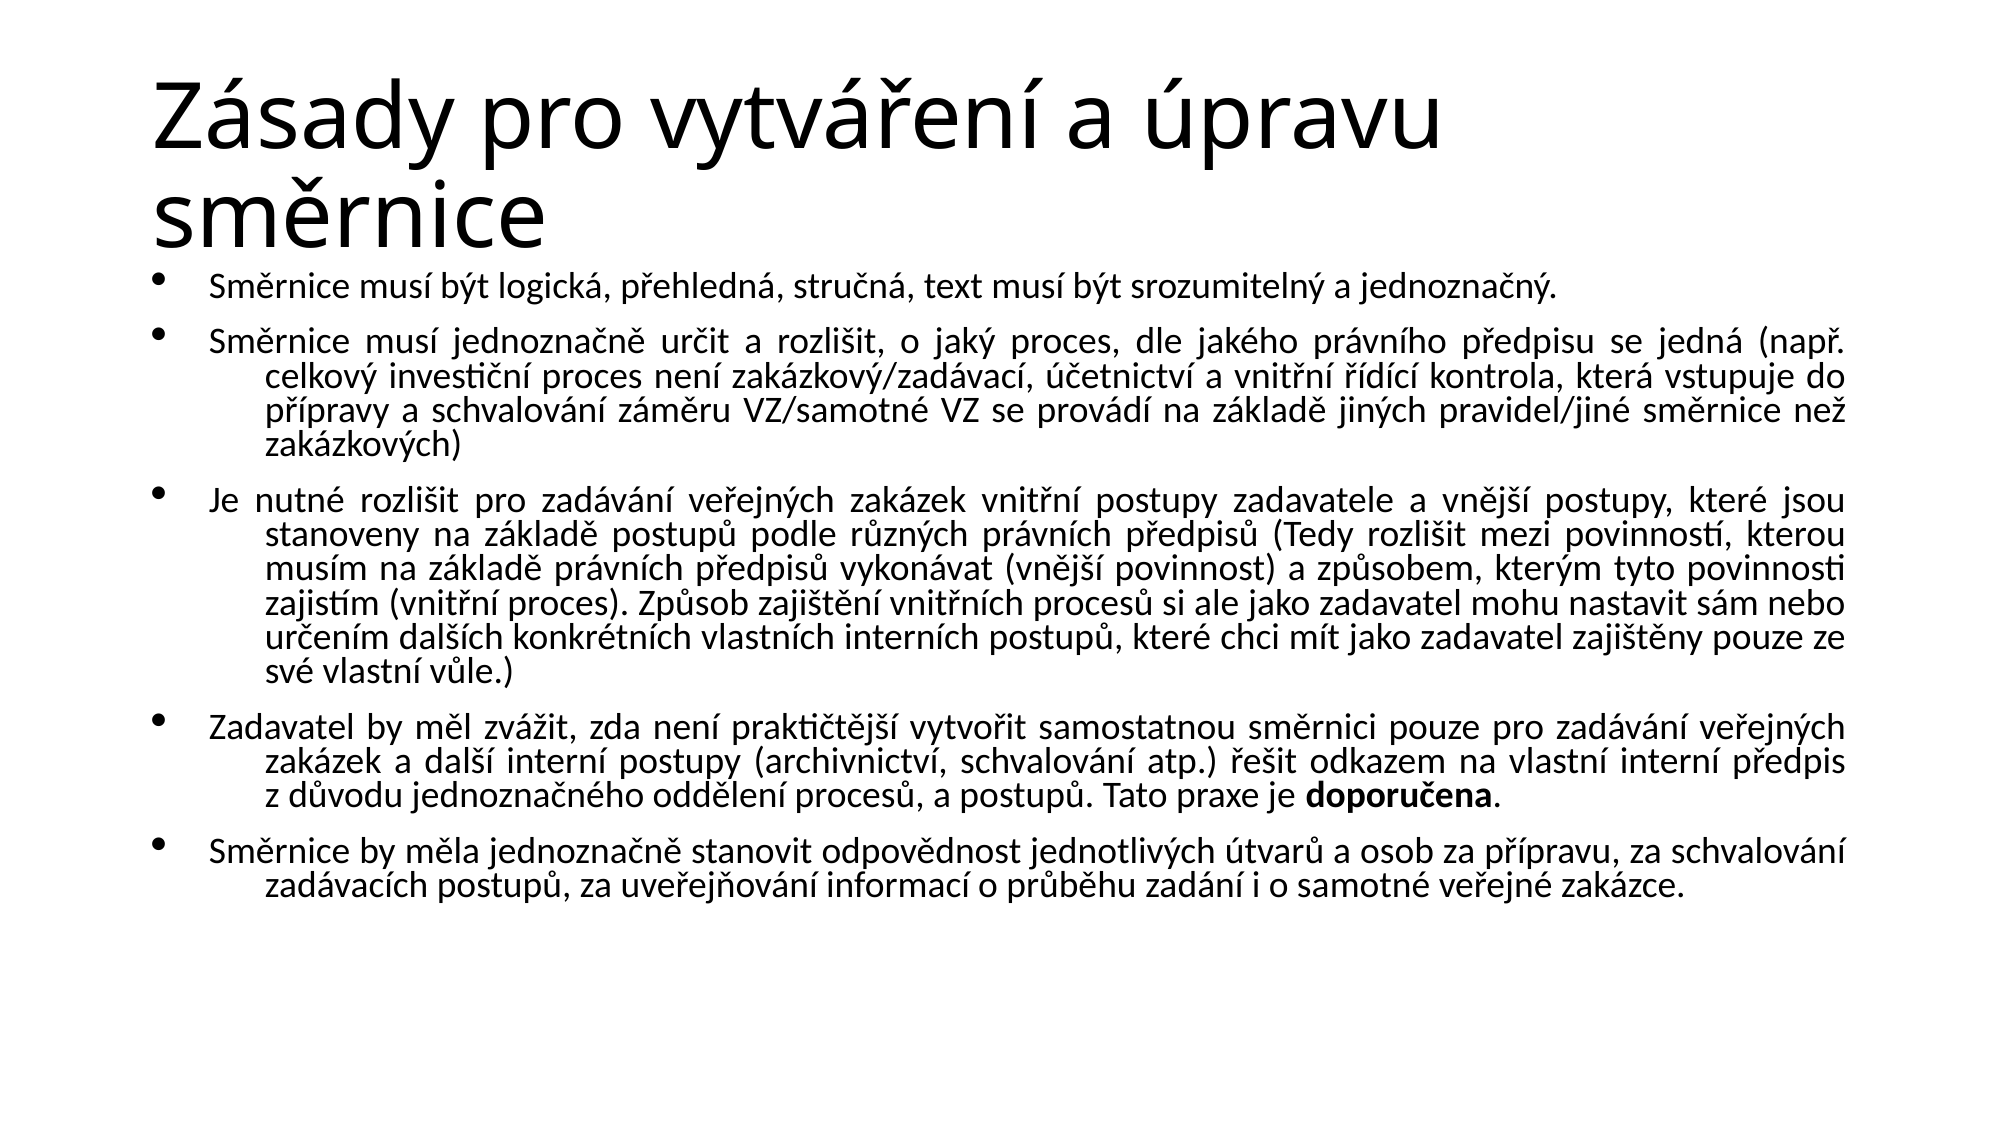

# Zásady pro vytváření a úpravu směrnice
Směrnice musí být logická, přehledná, stručná, text musí být srozumitelný a jednoznačný.
Směrnice musí jednoznačně určit a rozlišit, o jaký proces, dle jakého právního předpisu se jedná (např. celkový investiční proces není zakázkový/zadávací, účetnictví a vnitřní řídící kontrola, která vstupuje do přípravy a schvalování záměru VZ/samotné VZ se provádí na základě jiných pravidel/jiné směrnice než zakázkových)
Je nutné rozlišit pro zadávání veřejných zakázek vnitřní postupy zadavatele a vnější postupy, které jsou stanoveny na základě postupů podle různých právních předpisů (Tedy rozlišit mezi povinností, kterou musím na základě právních předpisů vykonávat (vnější povinnost) a způsobem, kterým tyto povinnosti zajistím (vnitřní proces). Způsob zajištění vnitřních procesů si ale jako zadavatel mohu nastavit sám nebo určením dalších konkrétních vlastních interních postupů, které chci mít jako zadavatel zajištěny pouze ze své vlastní vůle.)
Zadavatel by měl zvážit, zda není praktičtější vytvořit samostatnou směrnici pouze pro zadávání veřejných zakázek a další interní postupy (archivnictví, schvalování atp.) řešit odkazem na vlastní interní předpis z důvodu jednoznačného oddělení procesů, a postupů. Tato praxe je doporučena.
Směrnice by měla jednoznačně stanovit odpovědnost jednotlivých útvarů a osob za přípravu, za schvalování zadávacích postupů, za uveřejňování informací o průběhu zadání i o samotné veřejné zakázce.